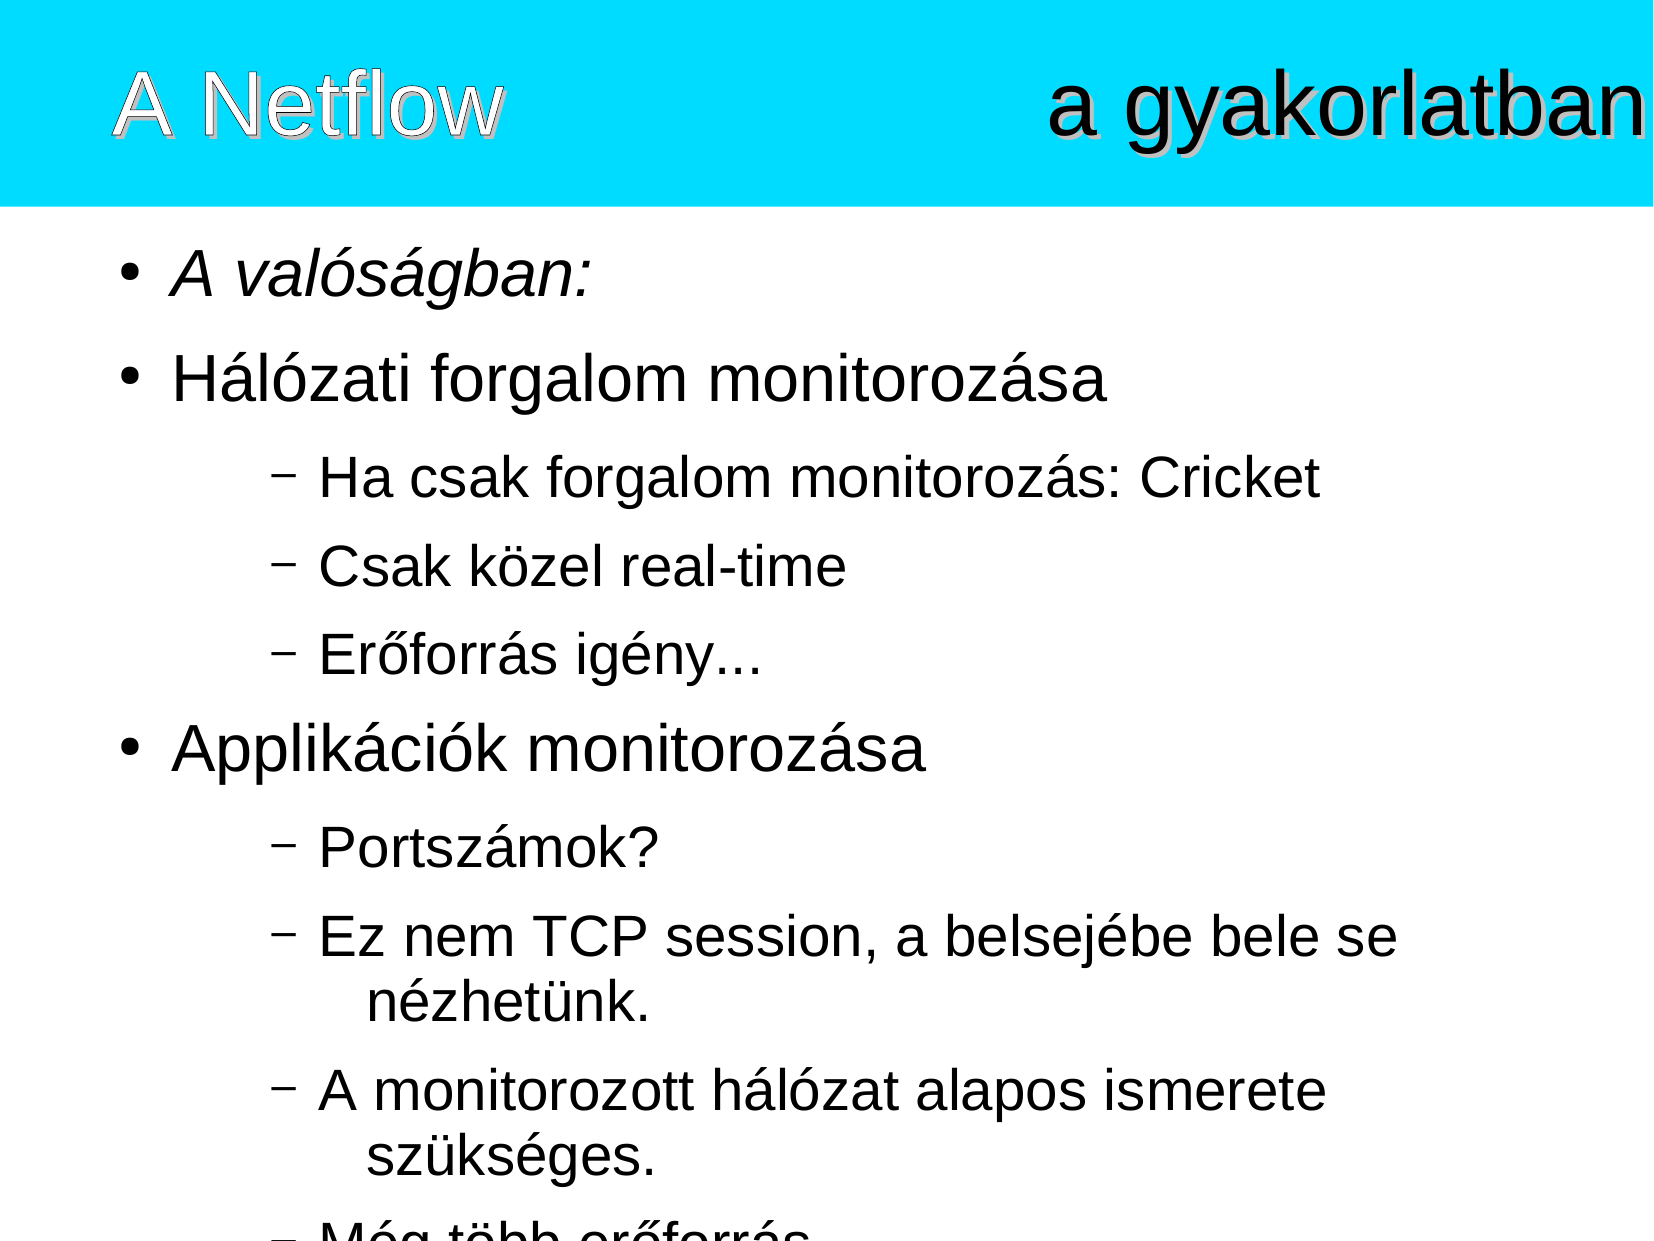

A Netflow	a gyakorlatban
# A valóságban:
Hálózati forgalom monitorozása
Ha csak forgalom monitorozás: Cricket
Csak közel real-time
Erőforrás igény...
Applikációk monitorozása
Portszámok?
Ez nem TCP session, a belsejébe bele se nézhetünk.
A monitorozott hálózat alapos ismerete szükséges.
Még több erőforrás...